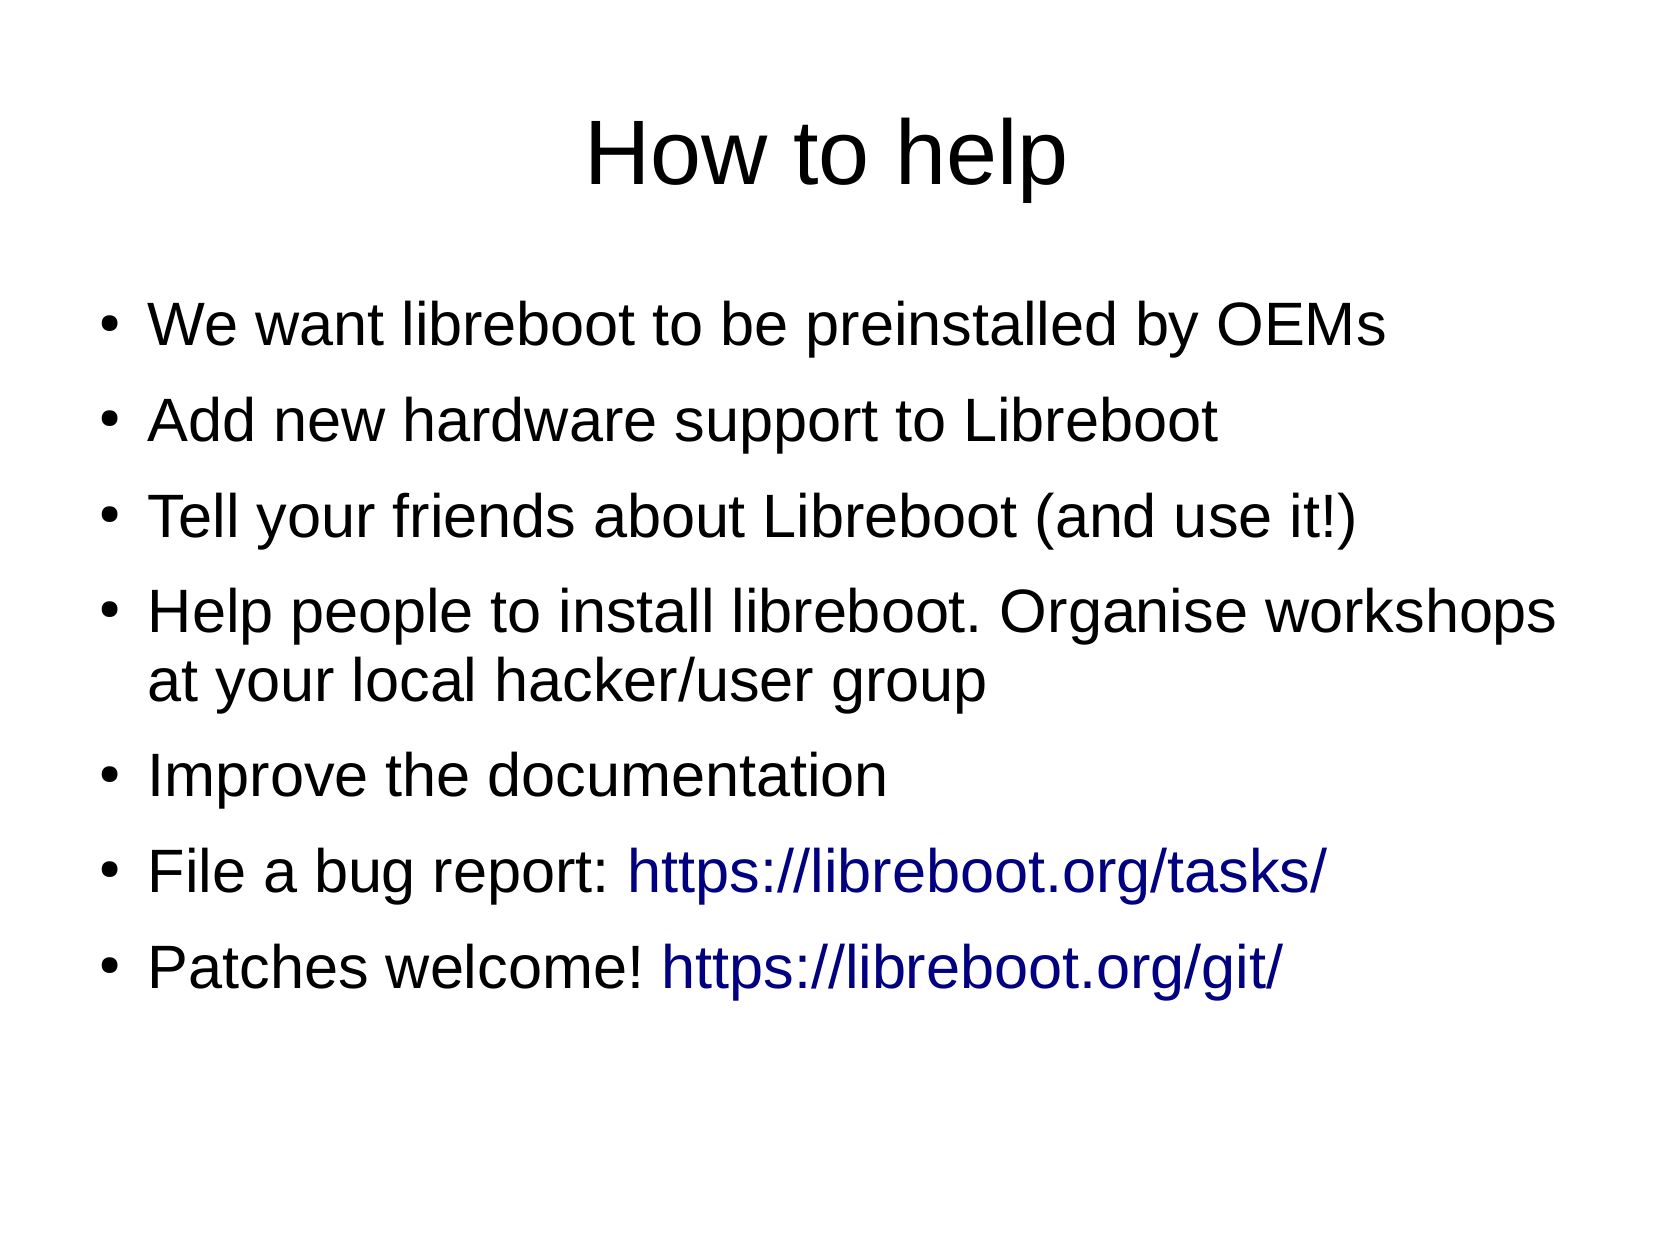

# How to help
We want libreboot to be preinstalled by OEMs
Add new hardware support to Libreboot
Tell your friends about Libreboot (and use it!)
Help people to install libreboot. Organise workshops at your local hacker/user group
Improve the documentation
File a bug report: https://libreboot.org/tasks/
Patches welcome! https://libreboot.org/git/